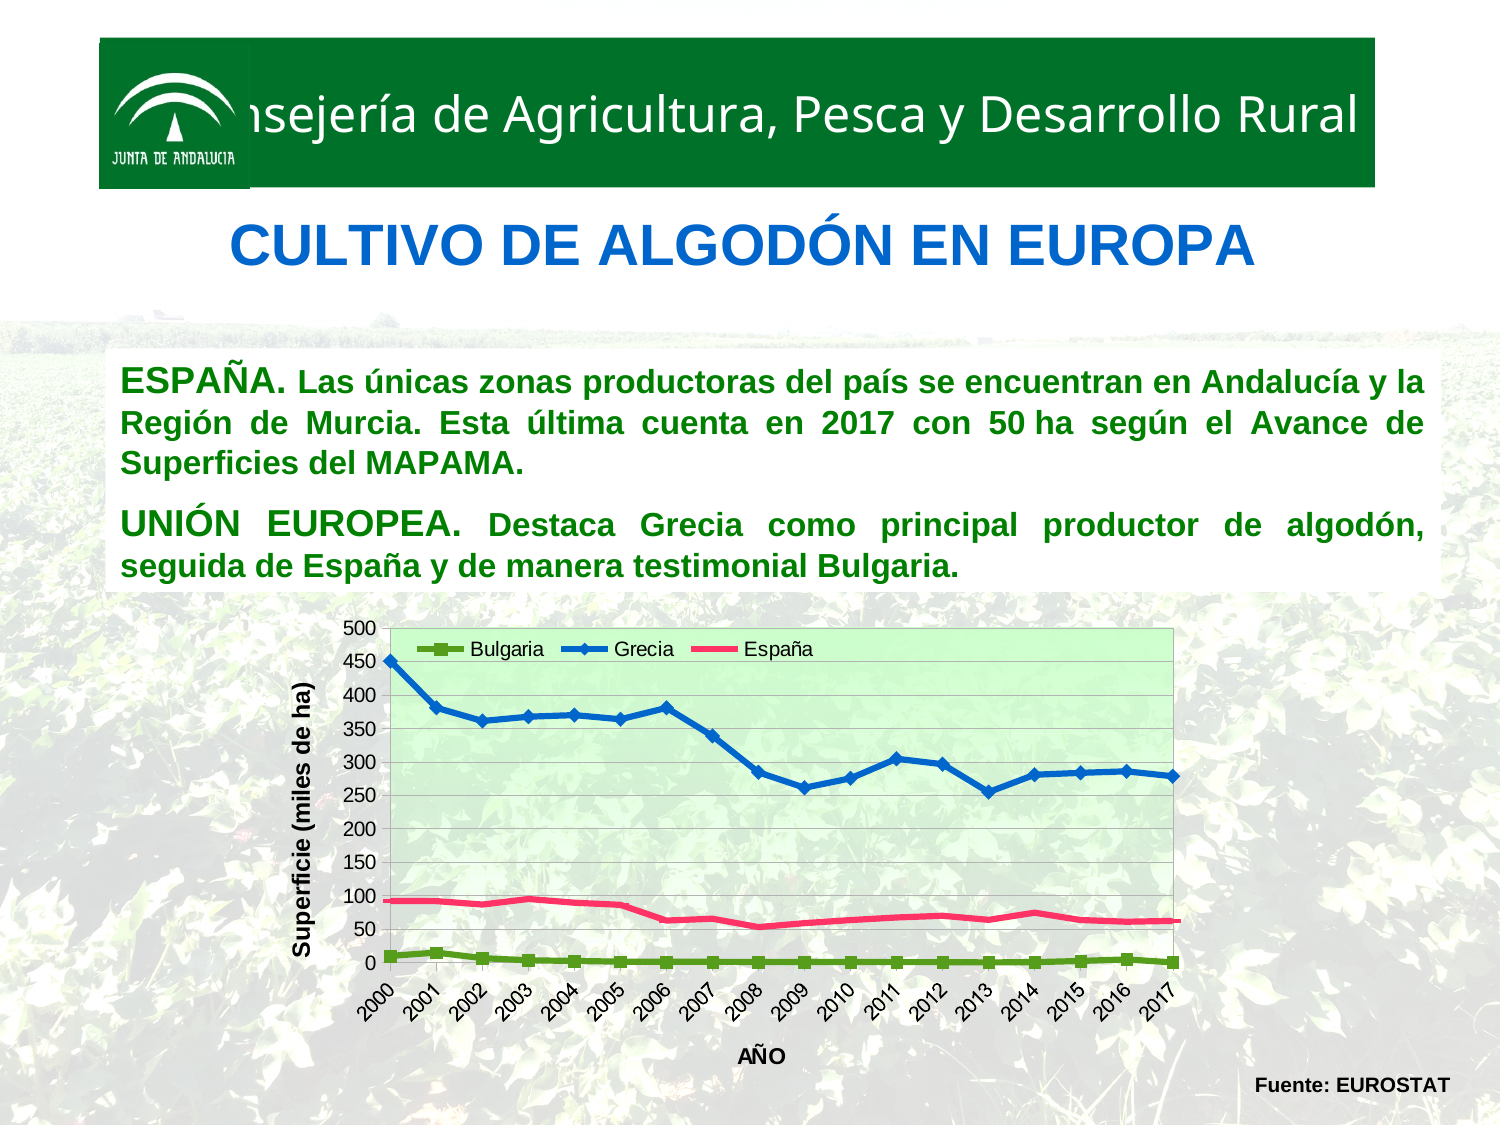

# Consejería de Agricultura, Pesca y Desarrollo Rural
CULTIVO DE ALGODÓN EN EUROPA
ESPAÑA. Las únicas zonas productoras del país se encuentran en Andalucía y la Región de Murcia. Esta última cuenta en 2017 con 50 ha según el Avance de Superficies del MAPAMA.
UNIÓN EUROPEA. Destaca Grecia como principal productor de algodón, seguida de España y de manera testimonial Bulgaria.
Fuente: EUROSTAT